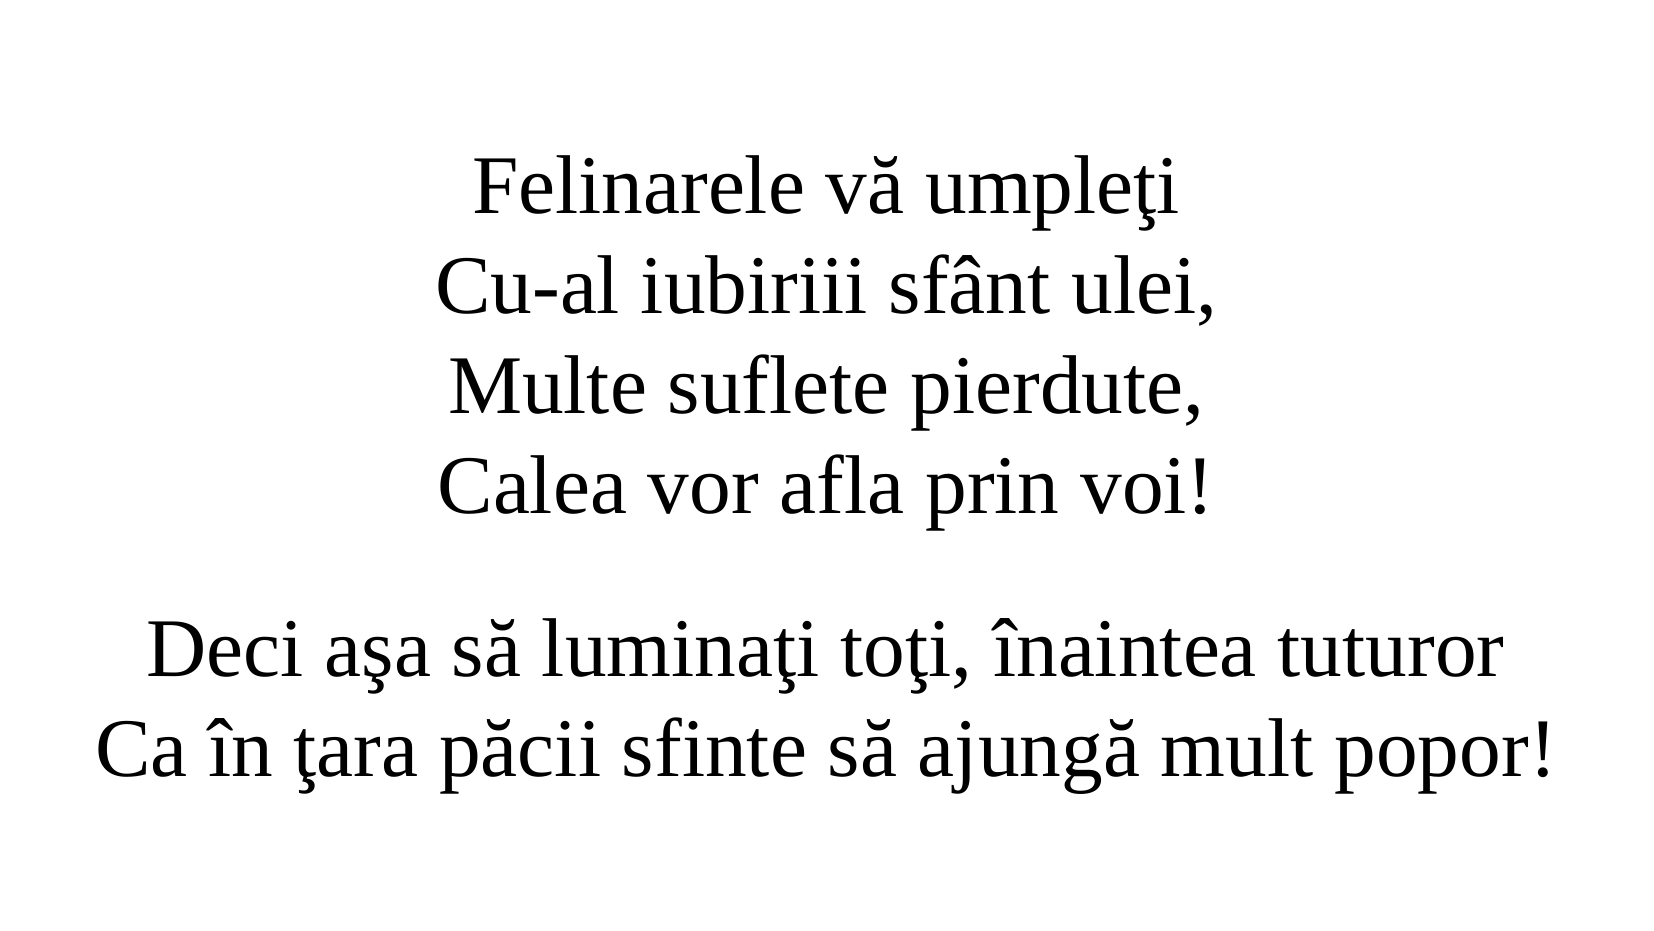

# Felinarele vă umpleţi
Cu-al iubiriii sfânt ulei,
Multe suflete pierdute,
Calea vor afla prin voi!
Deci aşa să luminaţi toţi, înaintea tuturor
Ca în ţara păcii sfinte să ajungă mult popor!